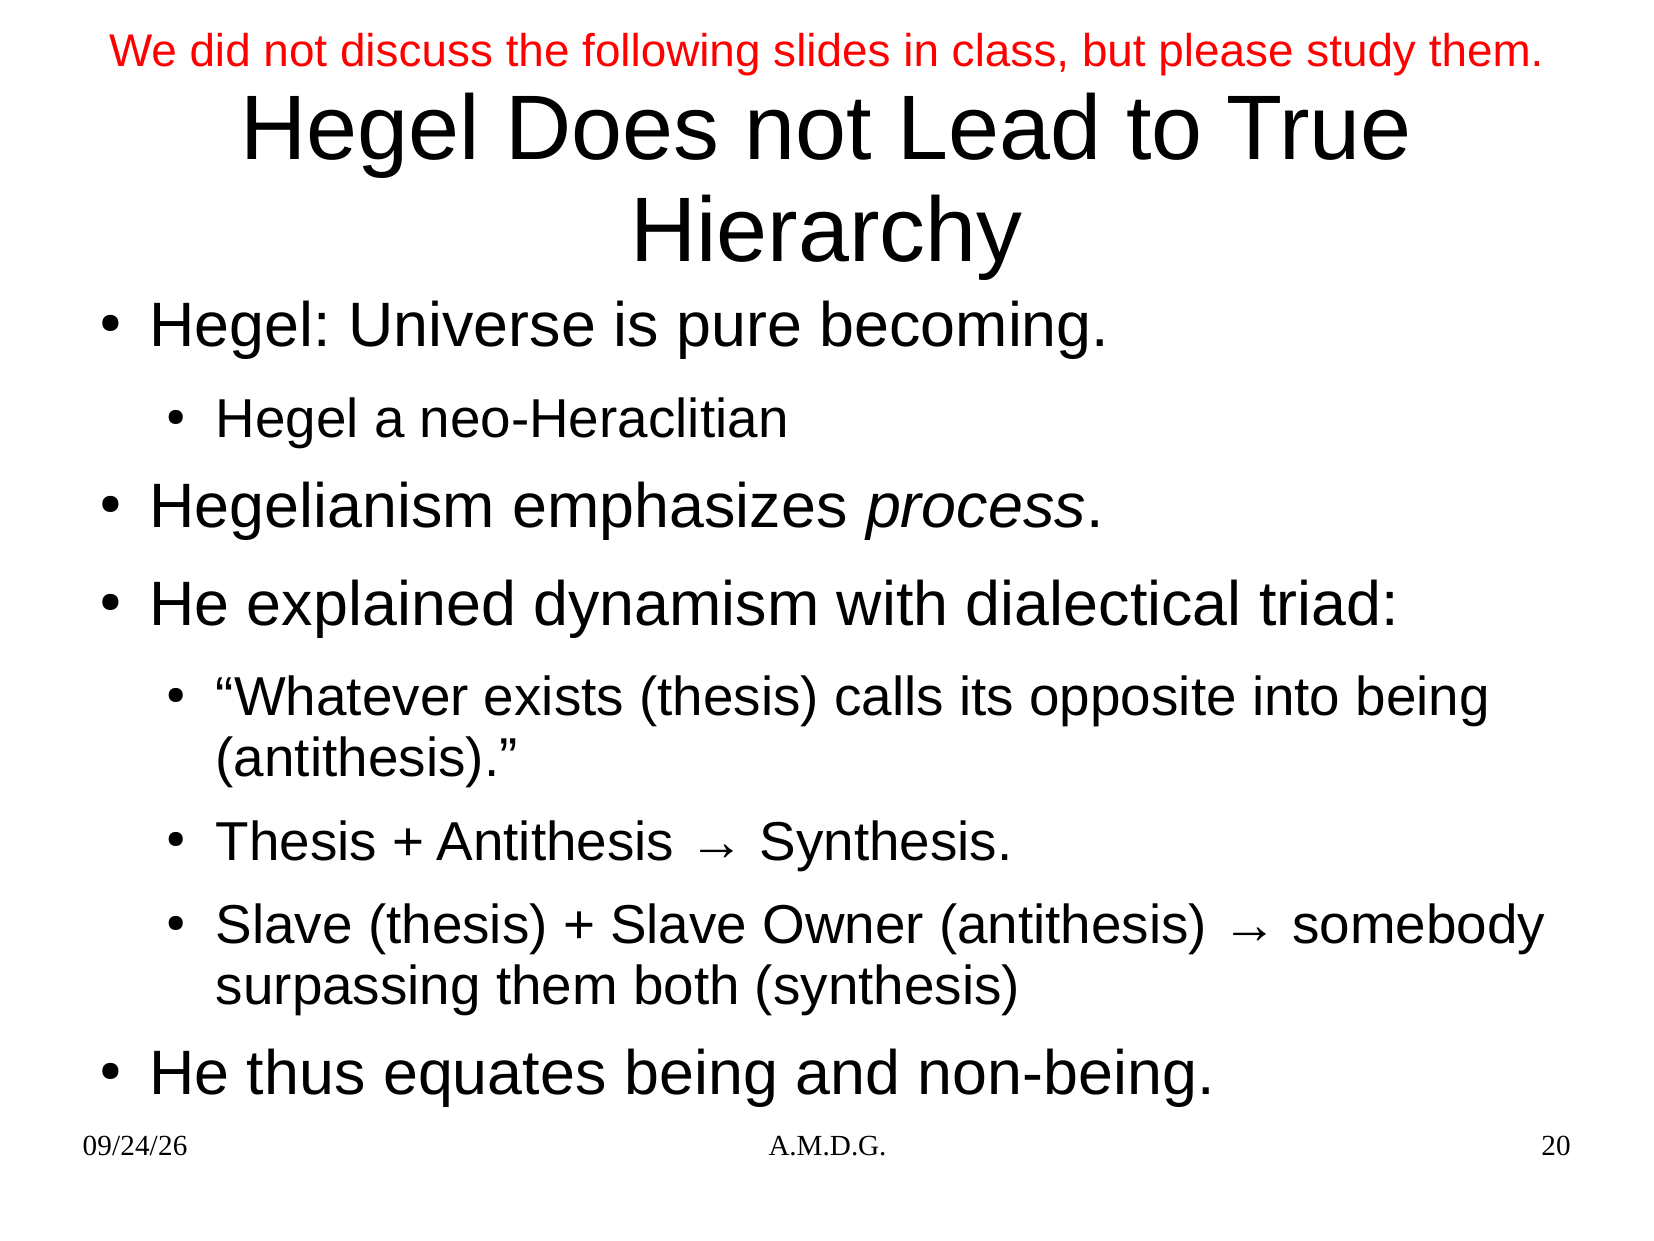

We did not discuss the following slides in class, but please study them.
Hegel Does not Lead to True Hierarchy
# Hegel: Universe is pure becoming.
Hegel a neo-Heraclitian
Hegelianism emphasizes process.
He explained dynamism with dialectical triad:
“Whatever exists (thesis) calls its opposite into being (antithesis).”
Thesis + Antithesis → Synthesis.
Slave (thesis) + Slave Owner (antithesis) → somebody surpassing them both (synthesis)
He thus equates being and non-being.
A.M.D.G.
20